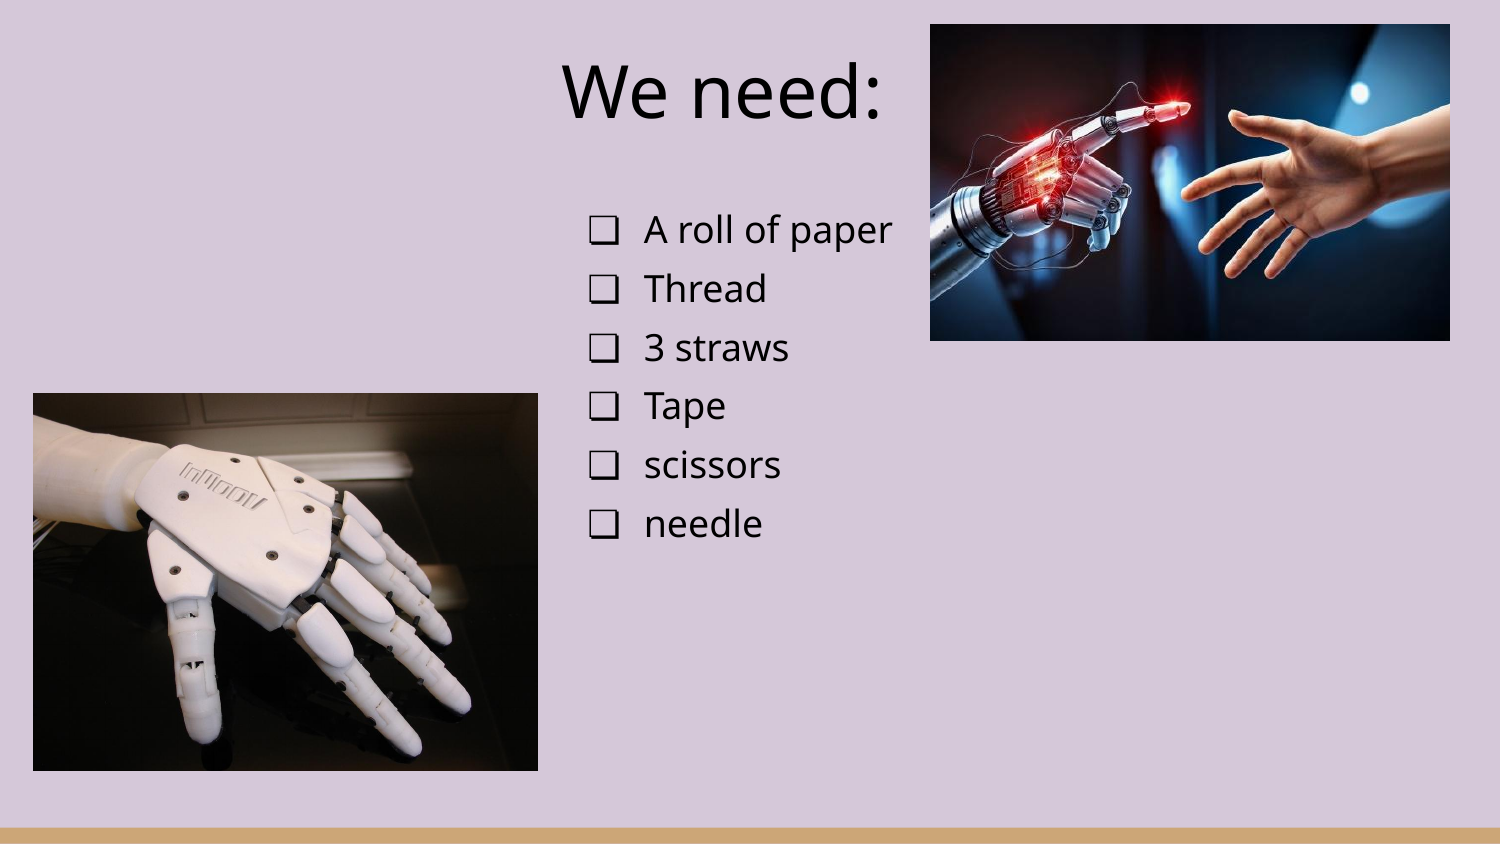

# We need:
A roll of paper
Thread
3 straws
Tape
scissors
needle